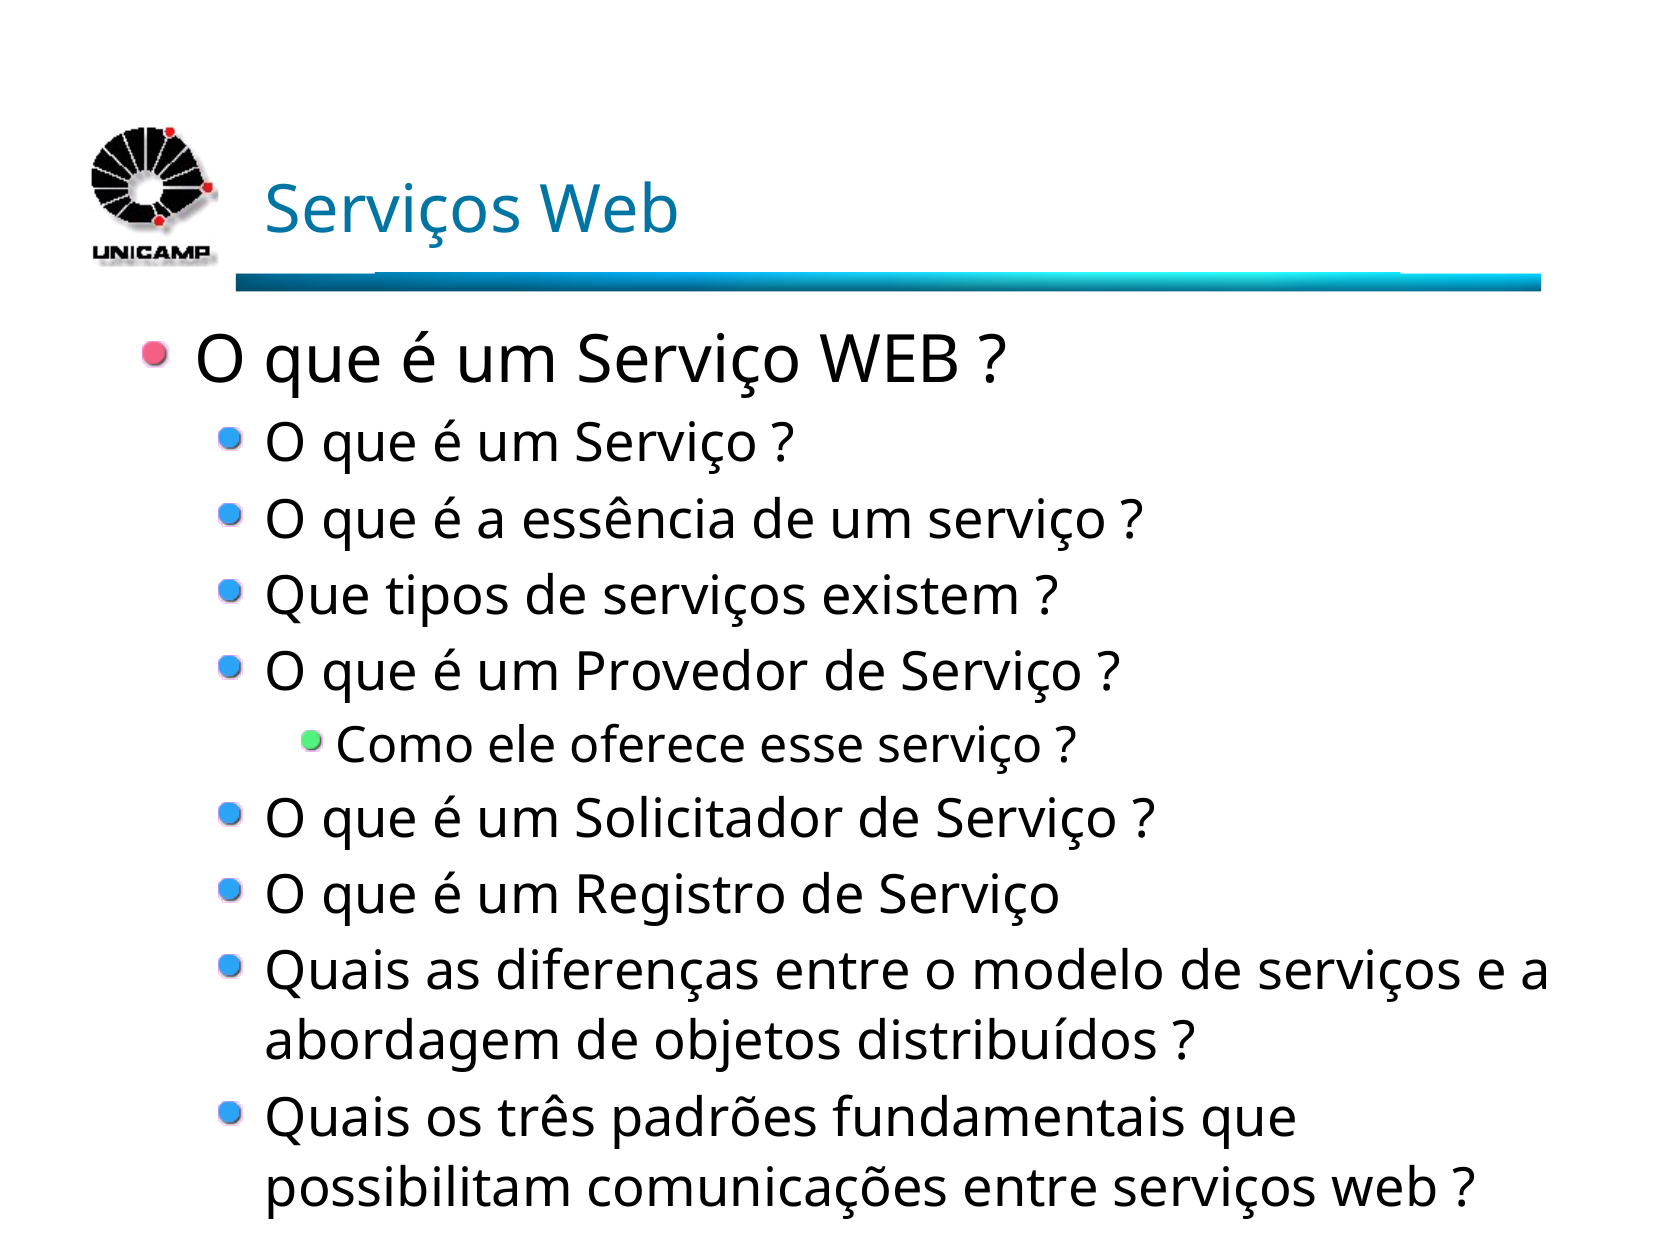

# Serviços Web
O que é um Serviço WEB ?
O que é um Serviço ?
O que é a essência de um serviço ?
Que tipos de serviços existem ?
O que é um Provedor de Serviço ?
Como ele oferece esse serviço ?
O que é um Solicitador de Serviço ?
O que é um Registro de Serviço
Quais as diferenças entre o modelo de serviços e a abordagem de objetos distribuídos ?
Quais os três padrões fundamentais que possibilitam comunicações entre serviços web ?